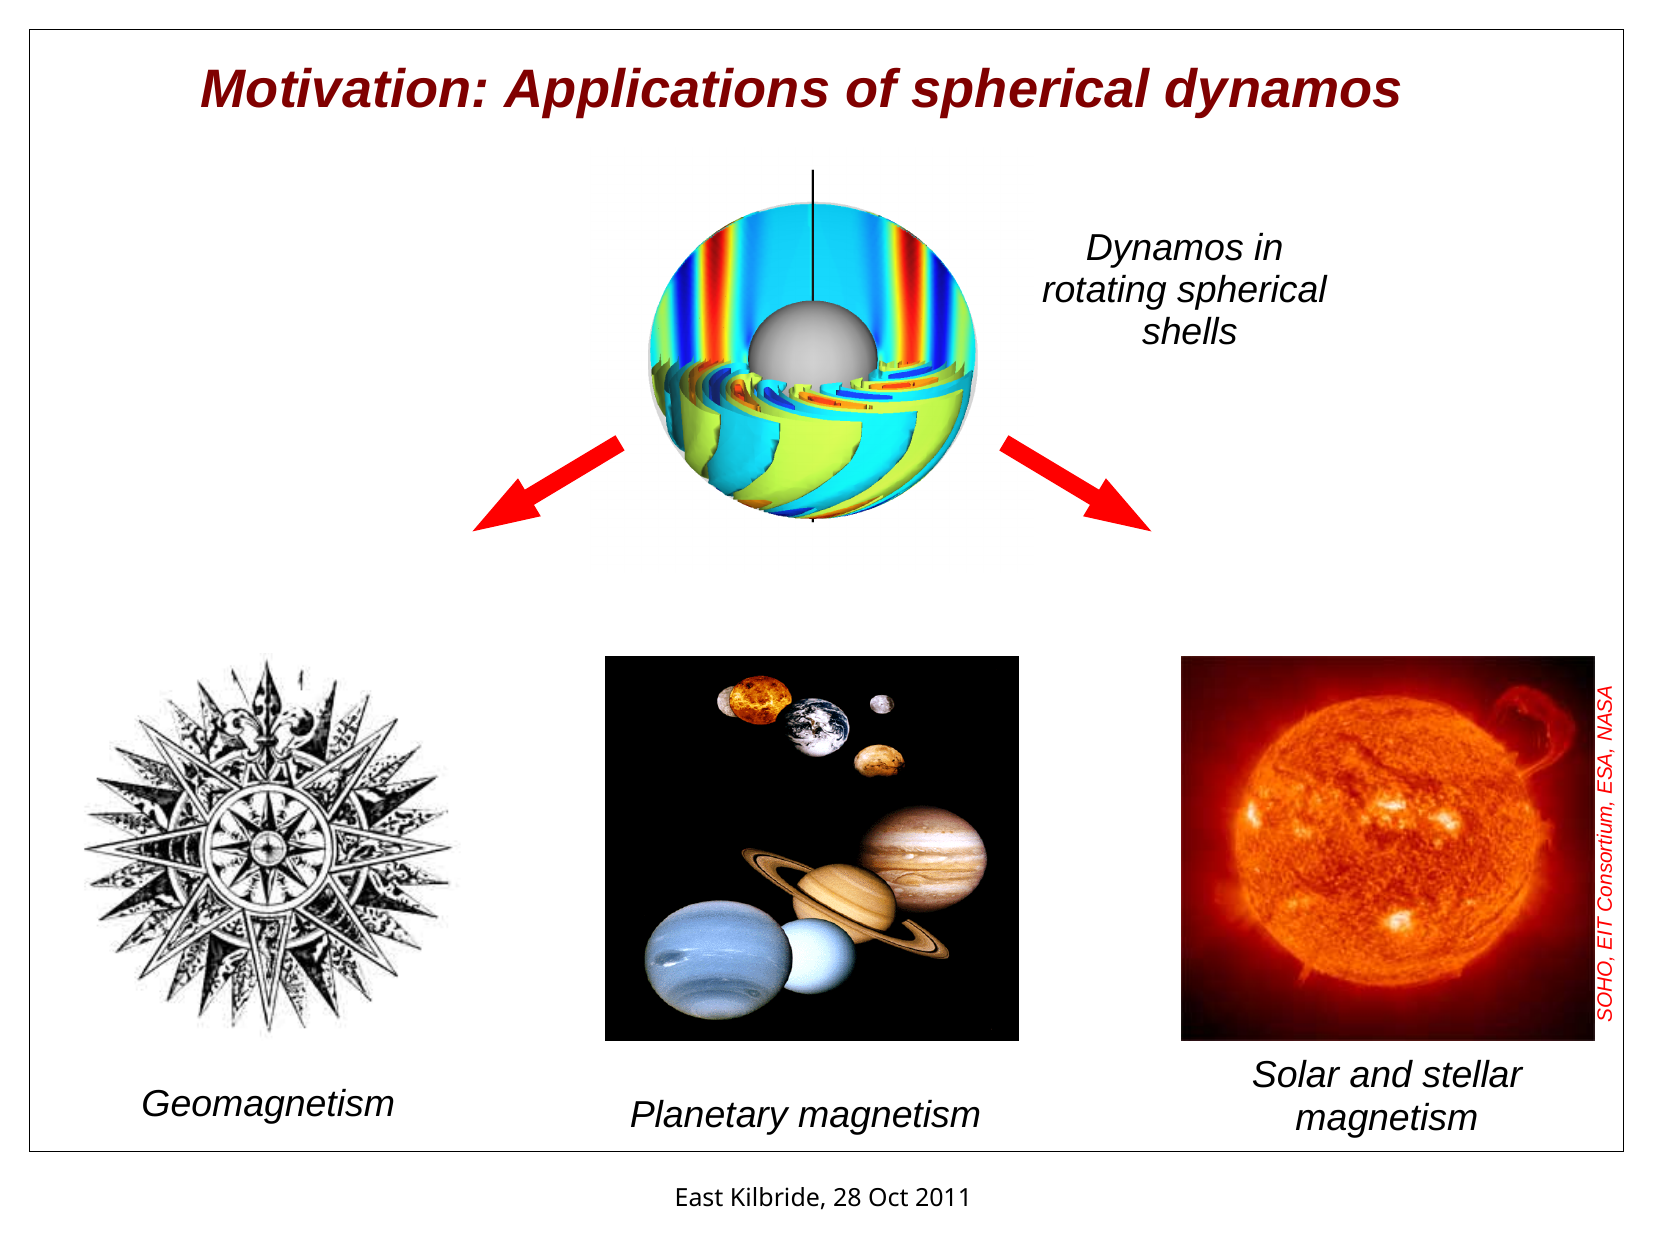

Motivation: Applications of spherical dynamos
Dynamos in
rotating spherical
shells
SOHO, EIT Consortium, ESA, NASA
Solar and stellar
magnetism
Geomagnetism
Planetary magnetism
East Kilbride, 28 Oct 2011